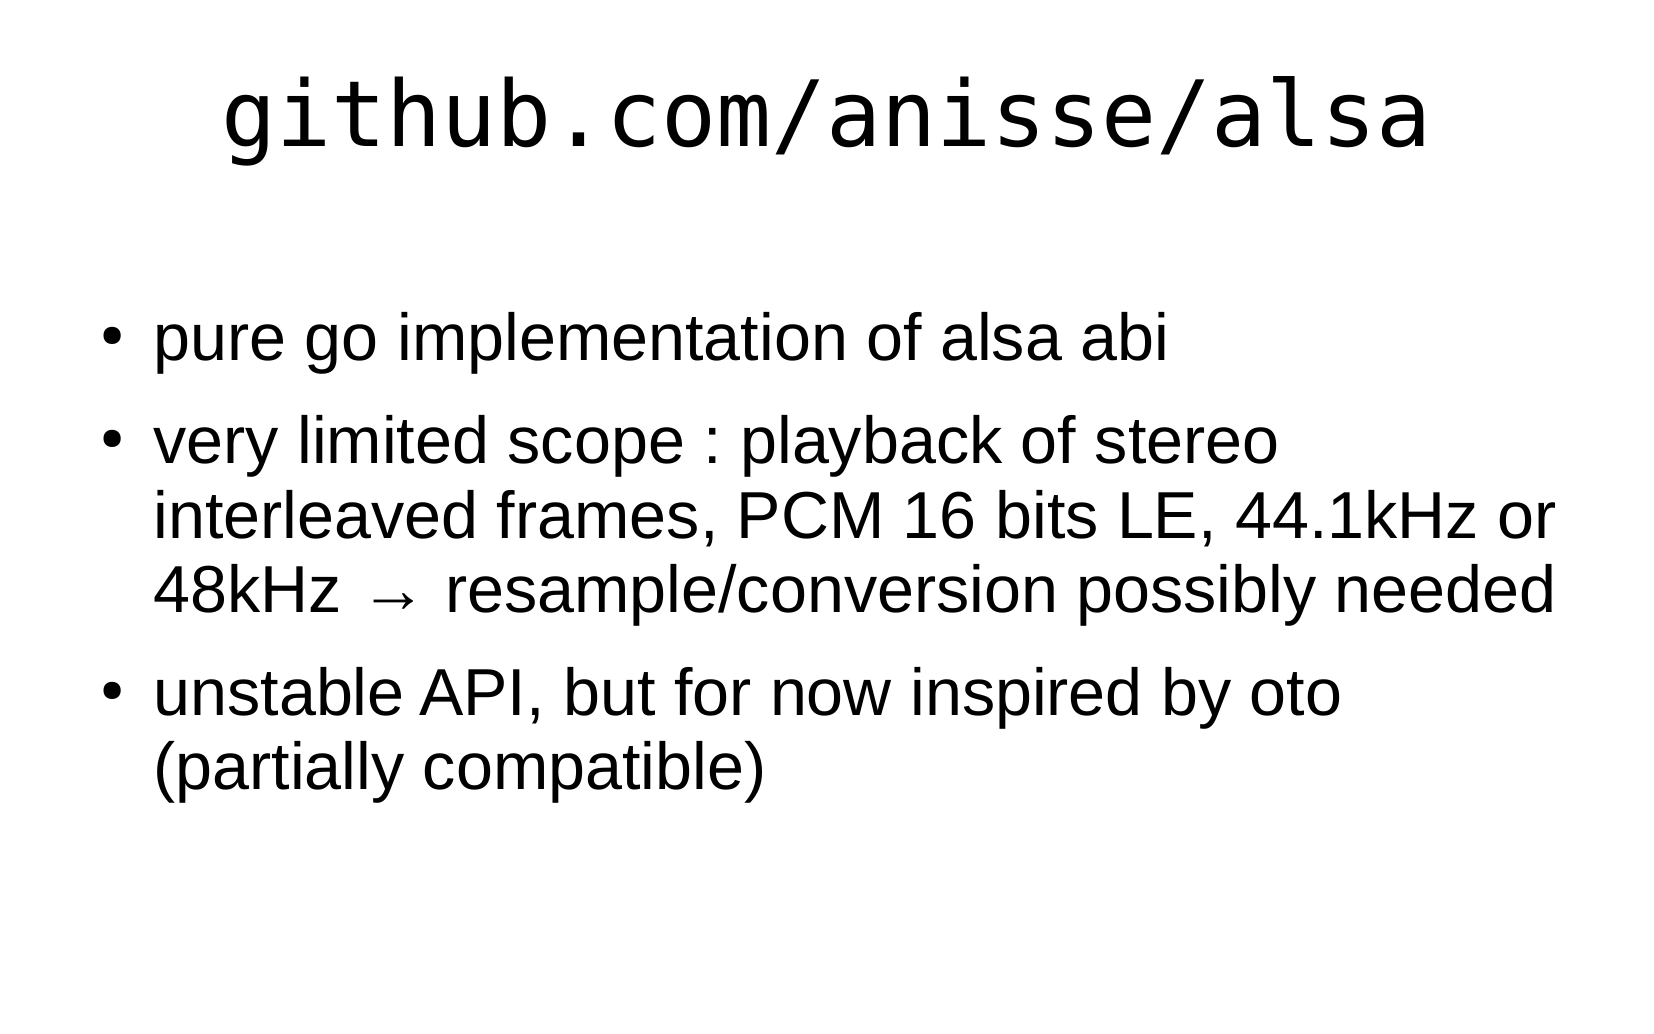

# github.com/anisse/alsa
pure go implementation of alsa abi
very limited scope : playback of stereo interleaved frames, PCM 16 bits LE, 44.1kHz or 48kHz → resample/conversion possibly needed
unstable API, but for now inspired by oto (partially compatible)